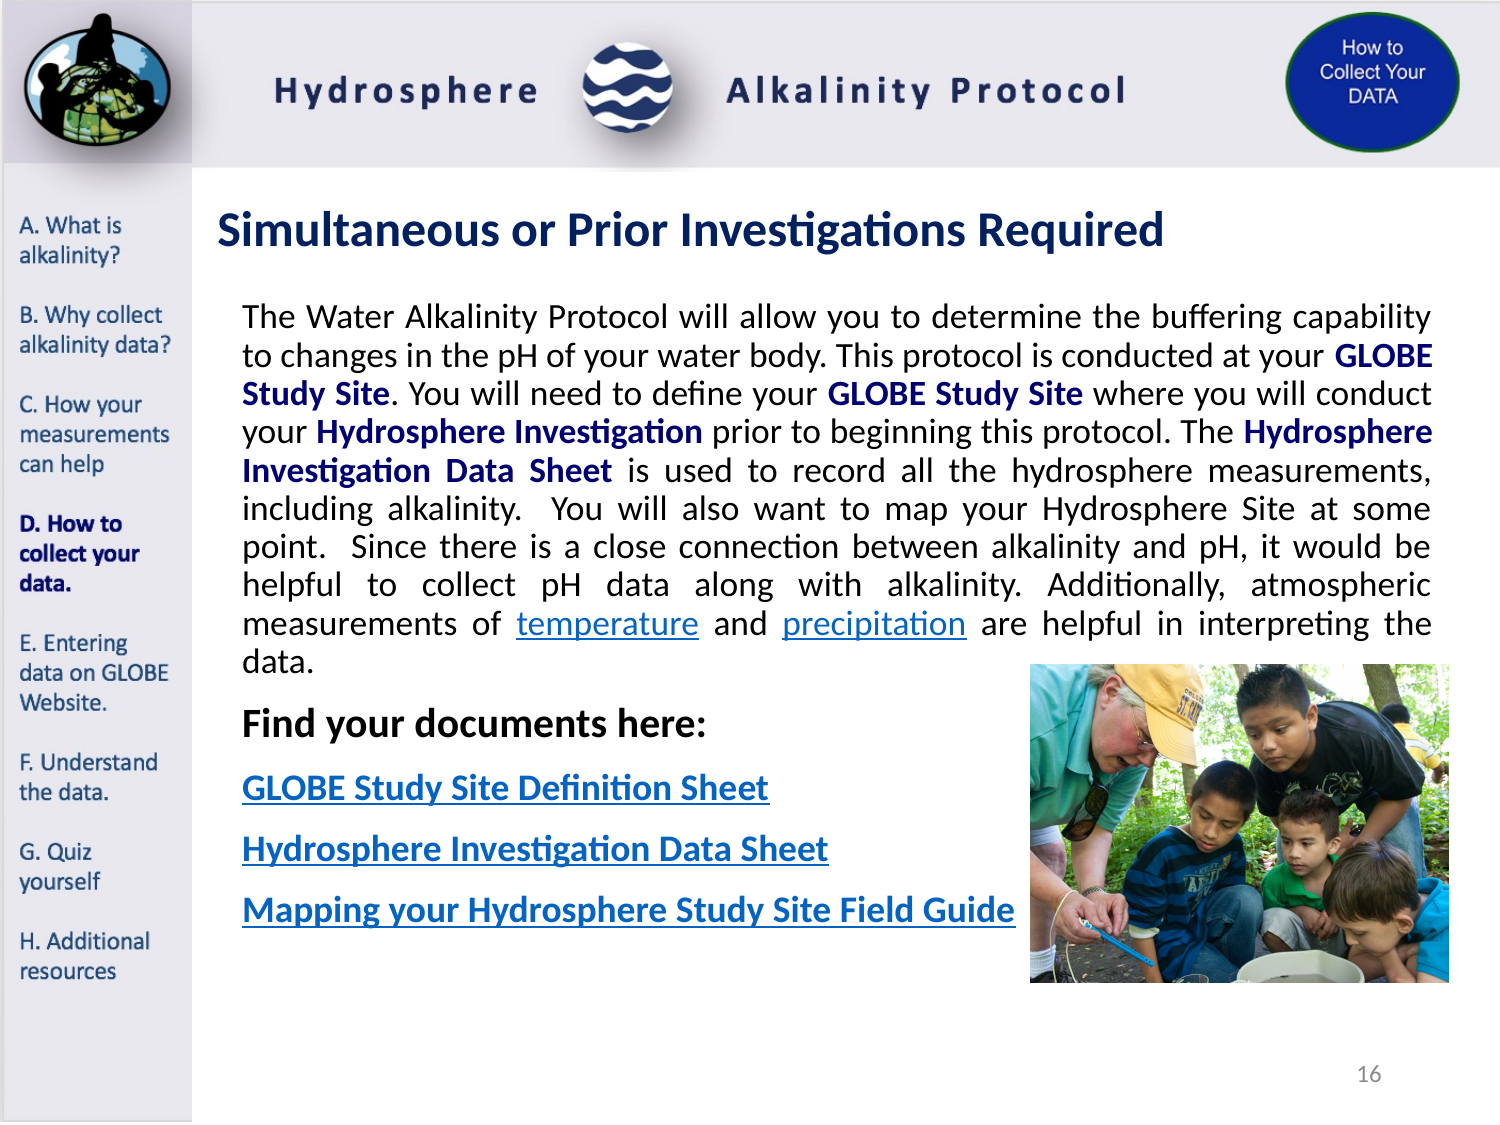

# Simultaneous or Prior Investigations Required
The Water Alkalinity Protocol will allow you to determine the buffering capability to changes in the pH of your water body. This protocol is conducted at your GLOBE Study Site. You will need to define your GLOBE Study Site where you will conduct your Hydrosphere Investigation prior to beginning this protocol. The Hydrosphere Investigation Data Sheet is used to record all the hydrosphere measurements, including alkalinity. You will also want to map your Hydrosphere Site at some point. Since there is a close connection between alkalinity and pH, it would be helpful to collect pH data along with alkalinity. Additionally, atmospheric measurements of temperature and precipitation are helpful in interpreting the data.
Find your documents here:
GLOBE Study Site Definition Sheet
Hydrosphere Investigation Data Sheet
Mapping your Hydrosphere Study Site Field Guide